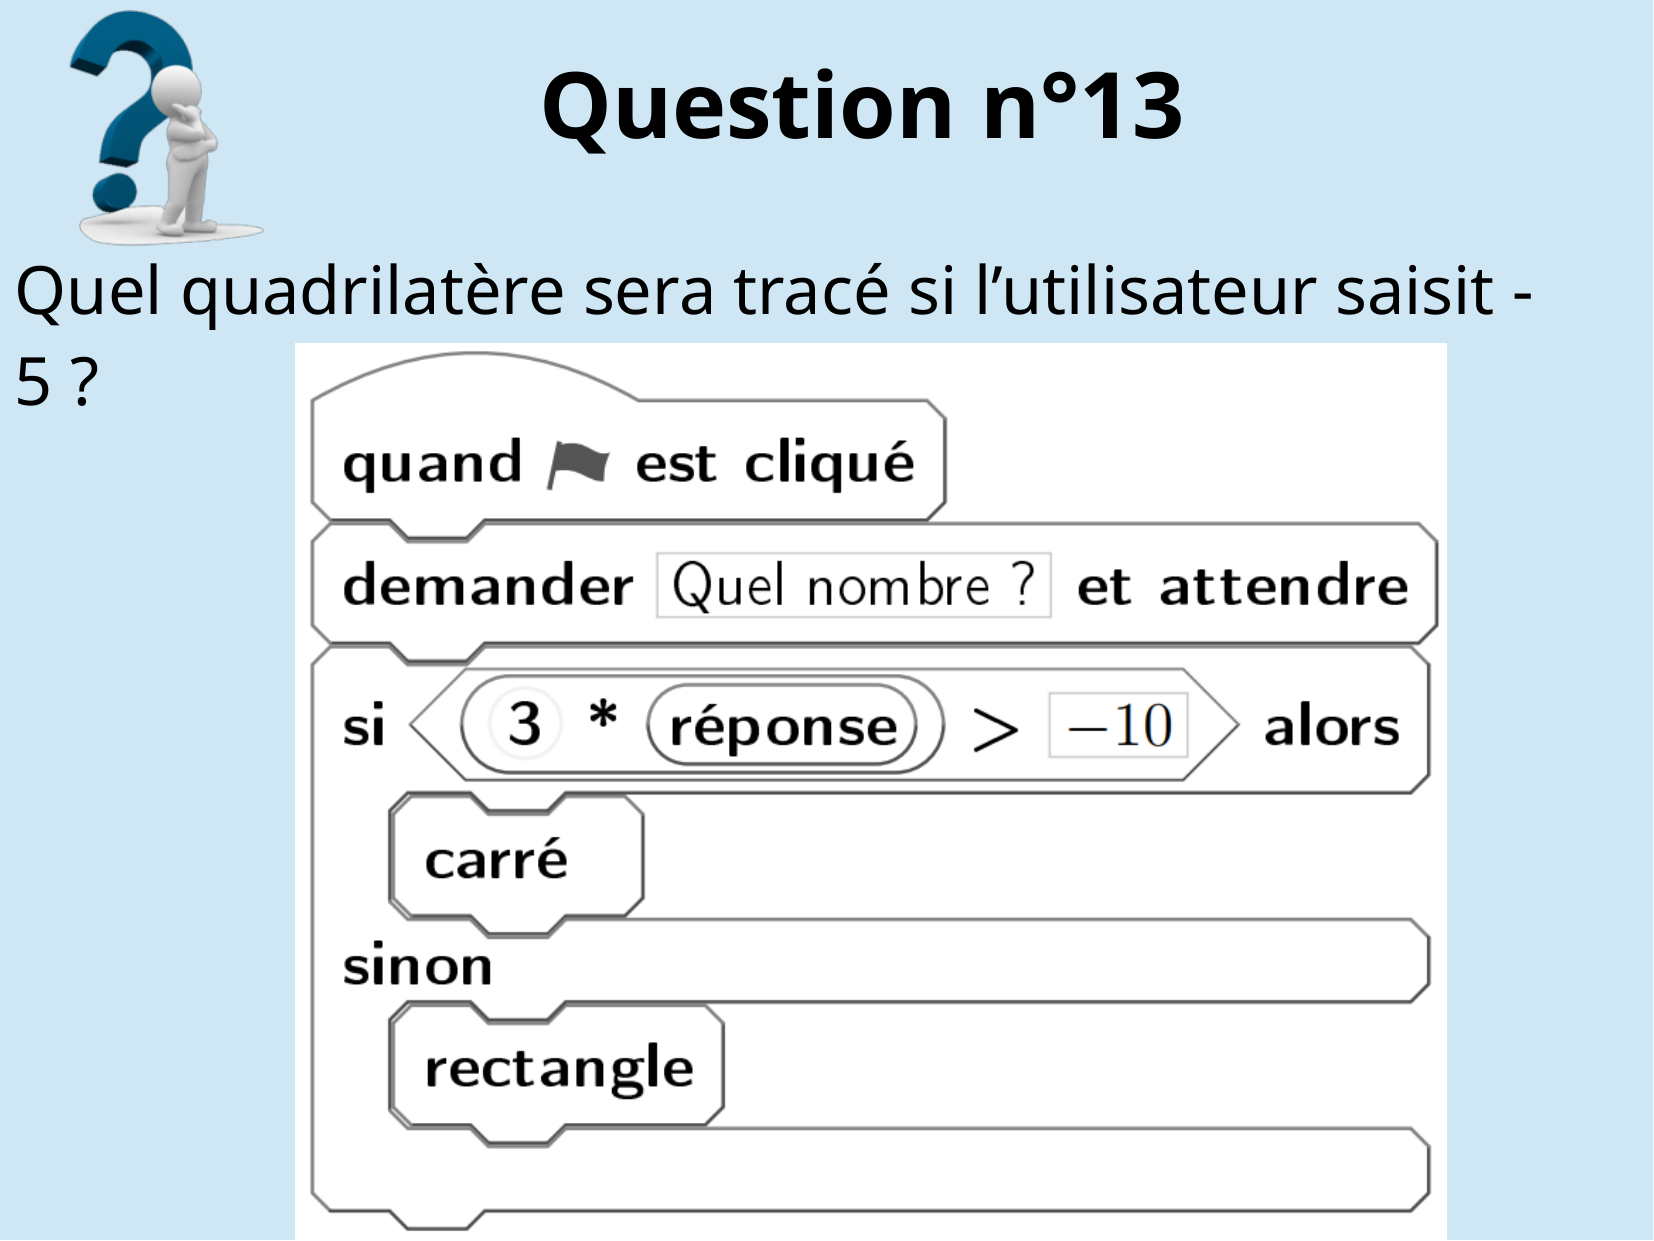

# Question n°13
Quel quadrilatère sera tracé si l’utilisateur saisit -5 ?